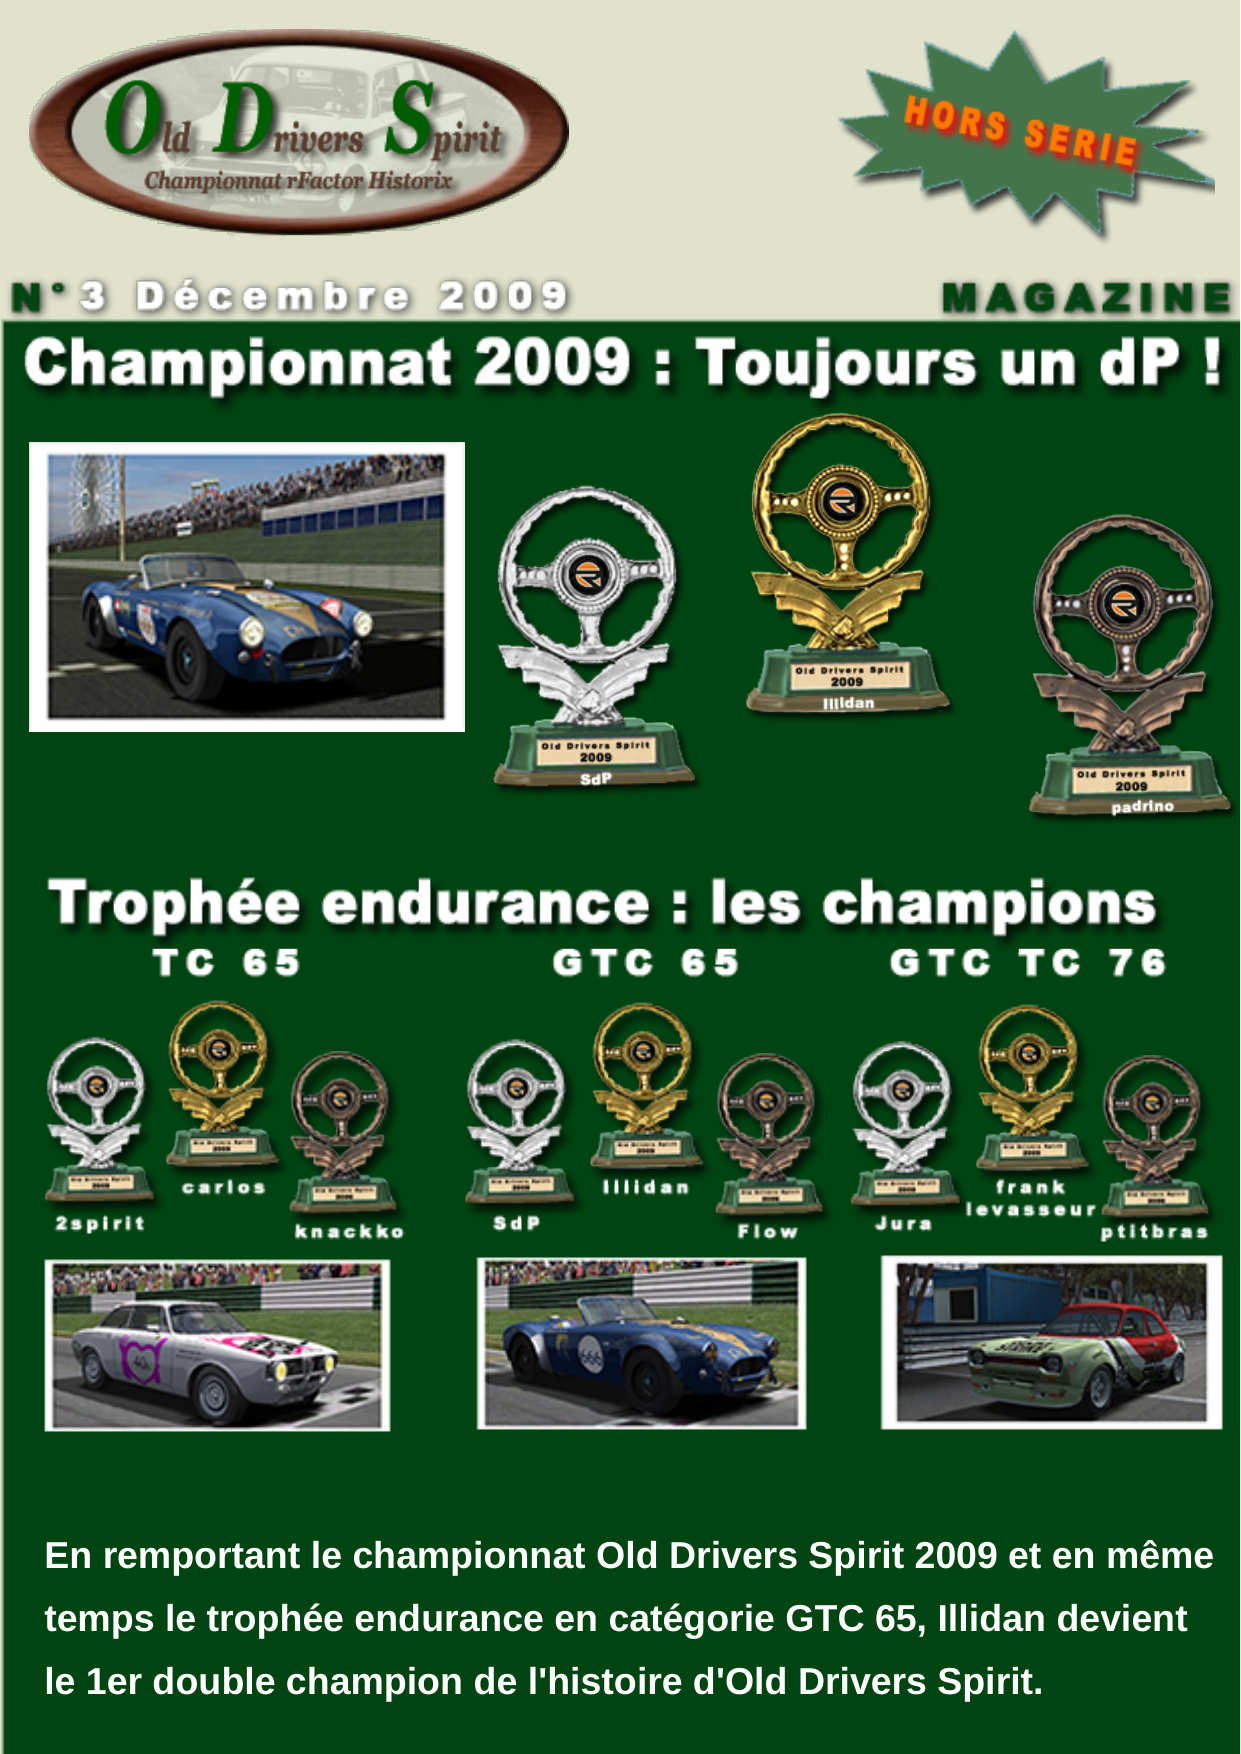

En remportant le championnat Old Drivers Spirit 2009 et en même temps le trophée endurance en catégorie GTC 65, Illidan devient le 1er double champion de l'histoire d'Old Drivers Spirit.